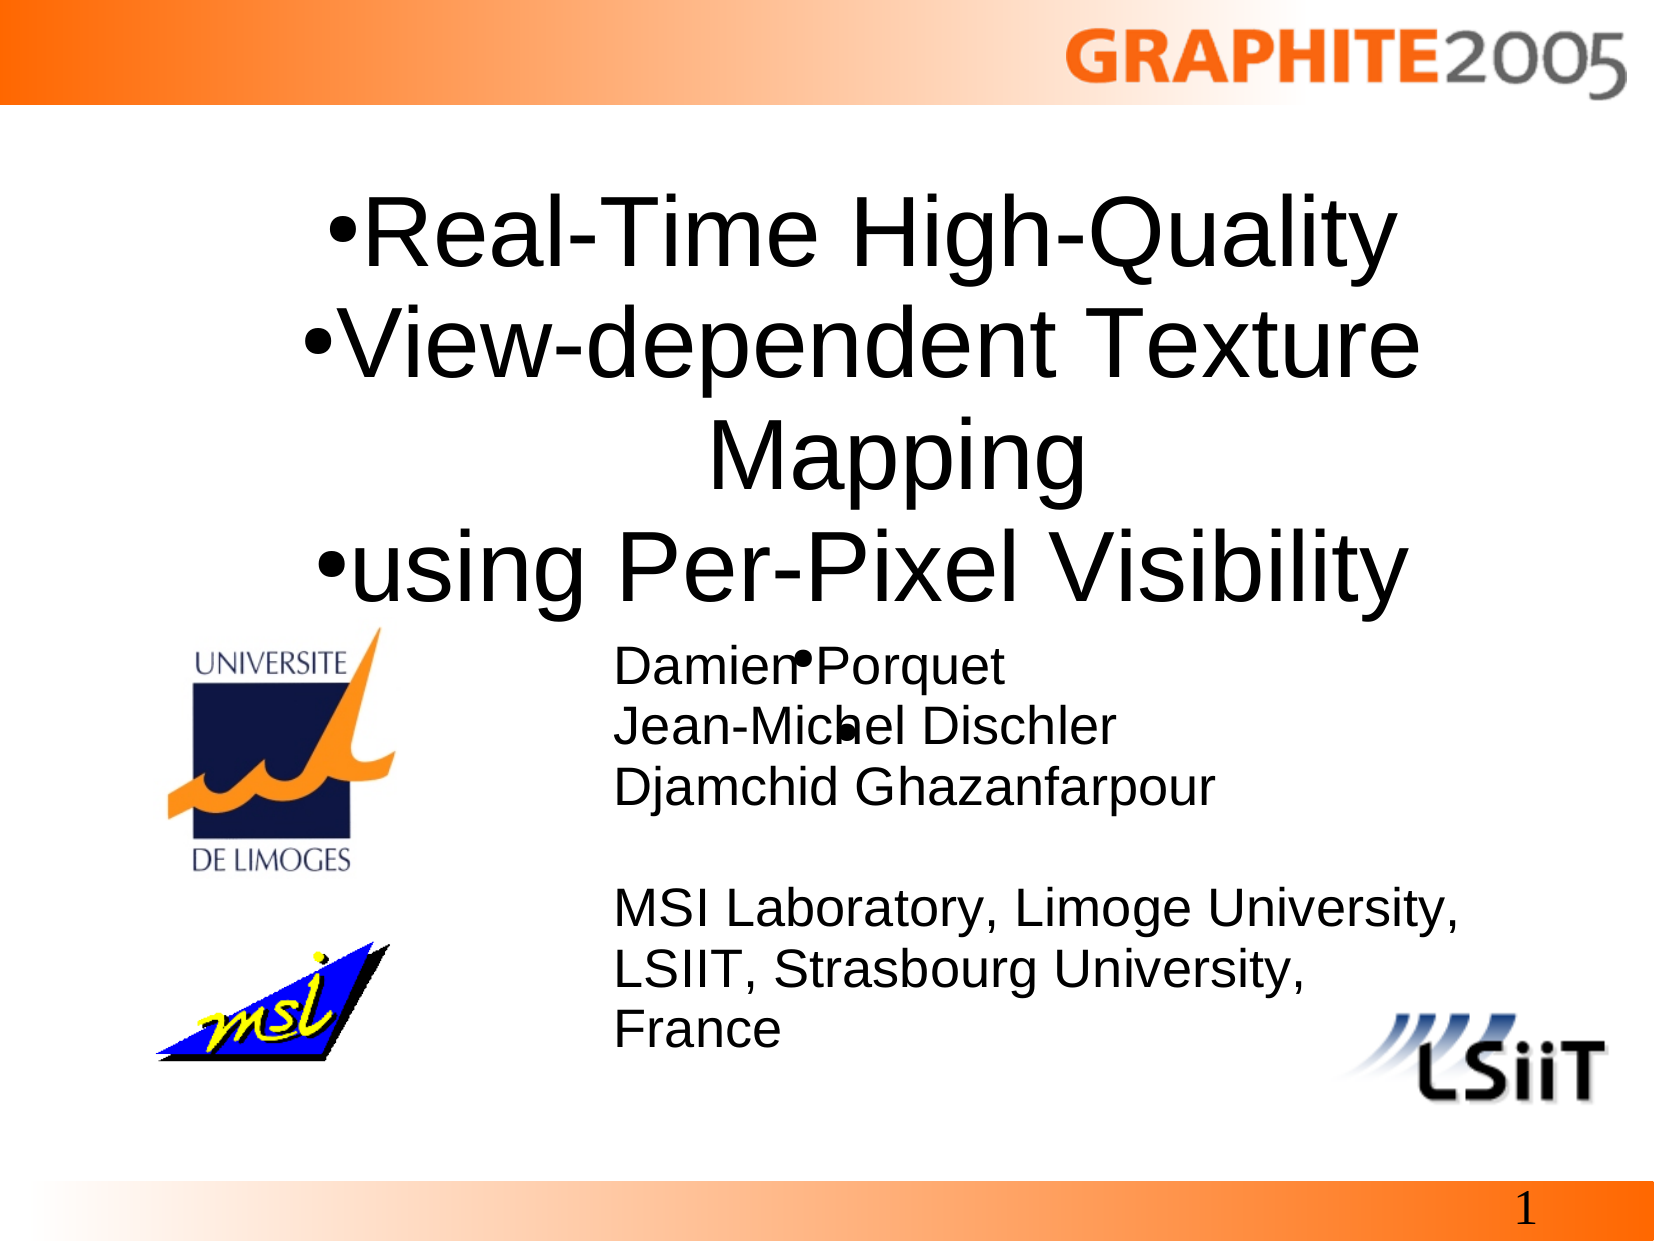

#
Real-Time High-Quality
View-dependent Texture Mapping
using Per-Pixel Visibility
Damien Porquet
Jean-Michel Dischler
Djamchid Ghazanfarpour
MSI Laboratory, Limoge University,
LSIIT, Strasbourg University,
France